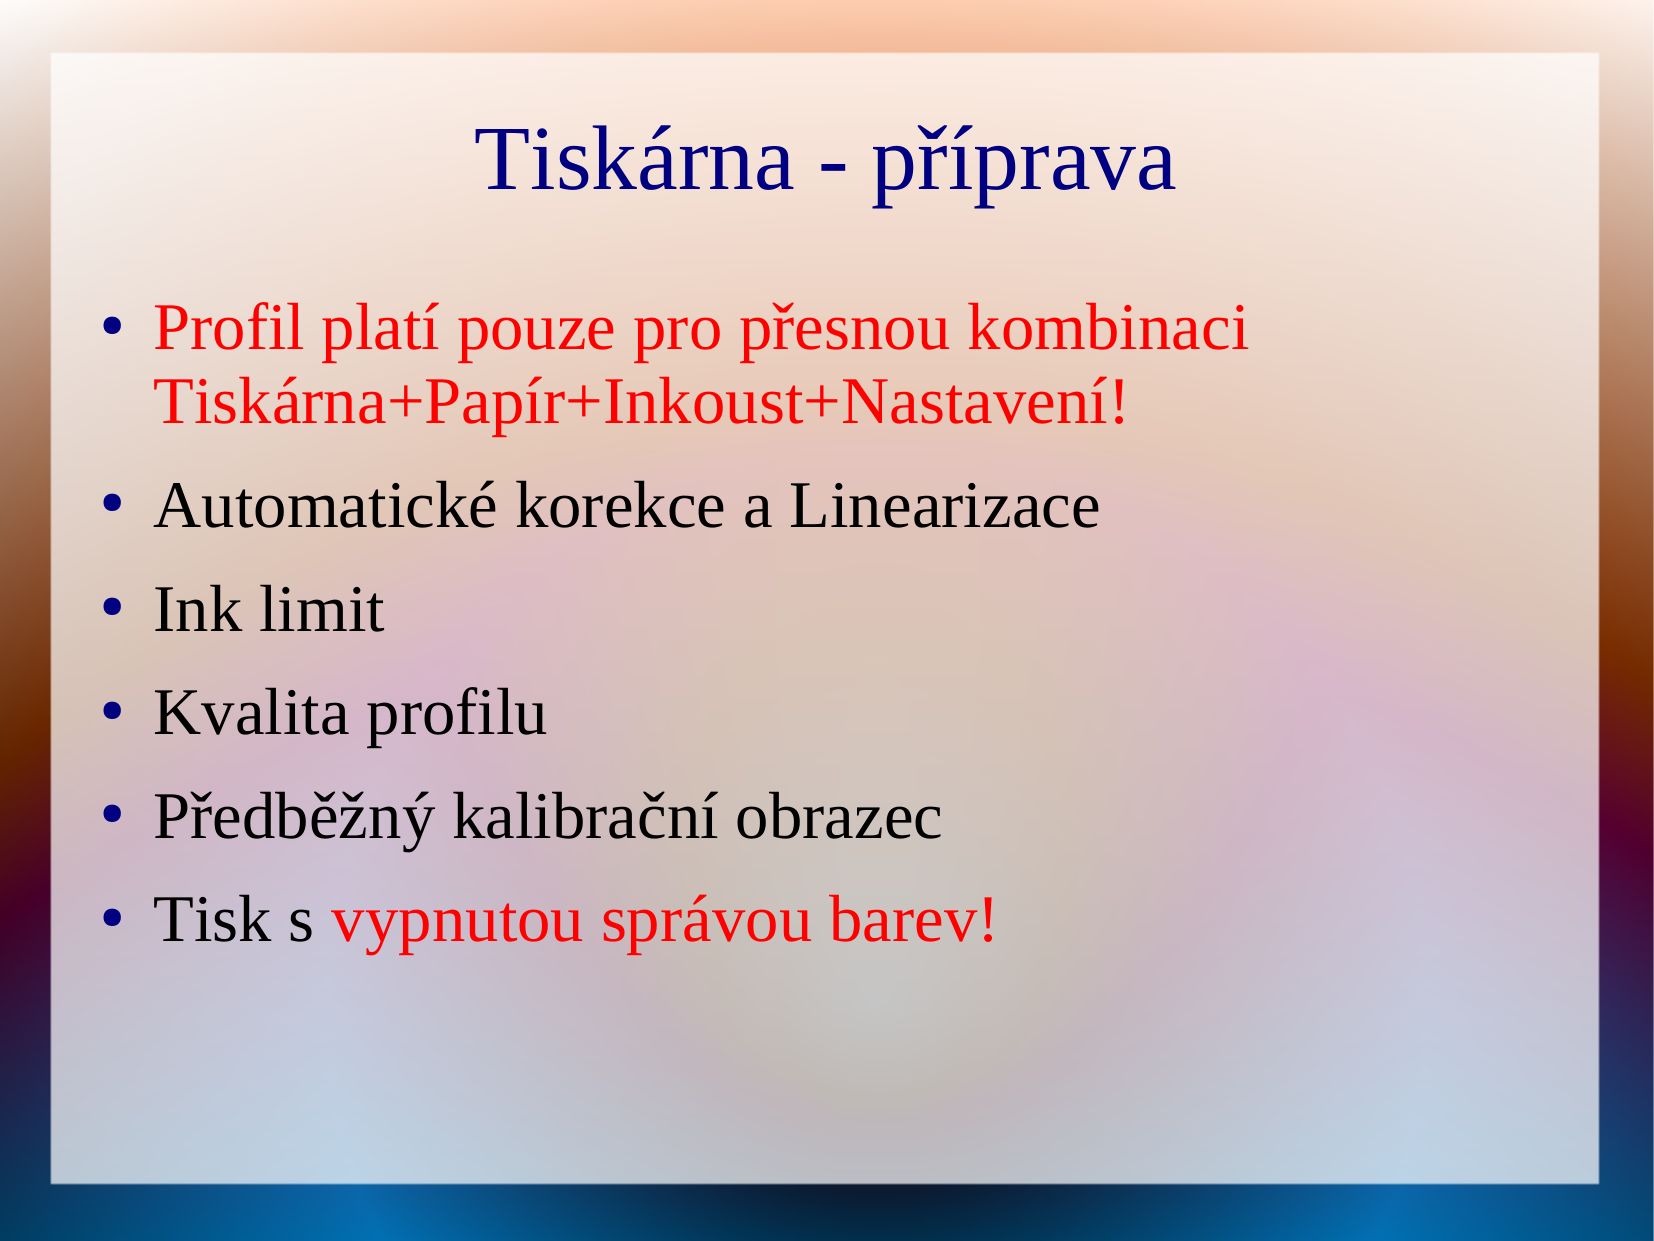

# Tiskárna - příprava
Profil platí pouze pro přesnou kombinaci Tiskárna+Papír+Inkoust+Nastavení!
Automatické korekce a Linearizace
Ink limit
Kvalita profilu
Předběžný kalibrační obrazec
Tisk s vypnutou správou barev!